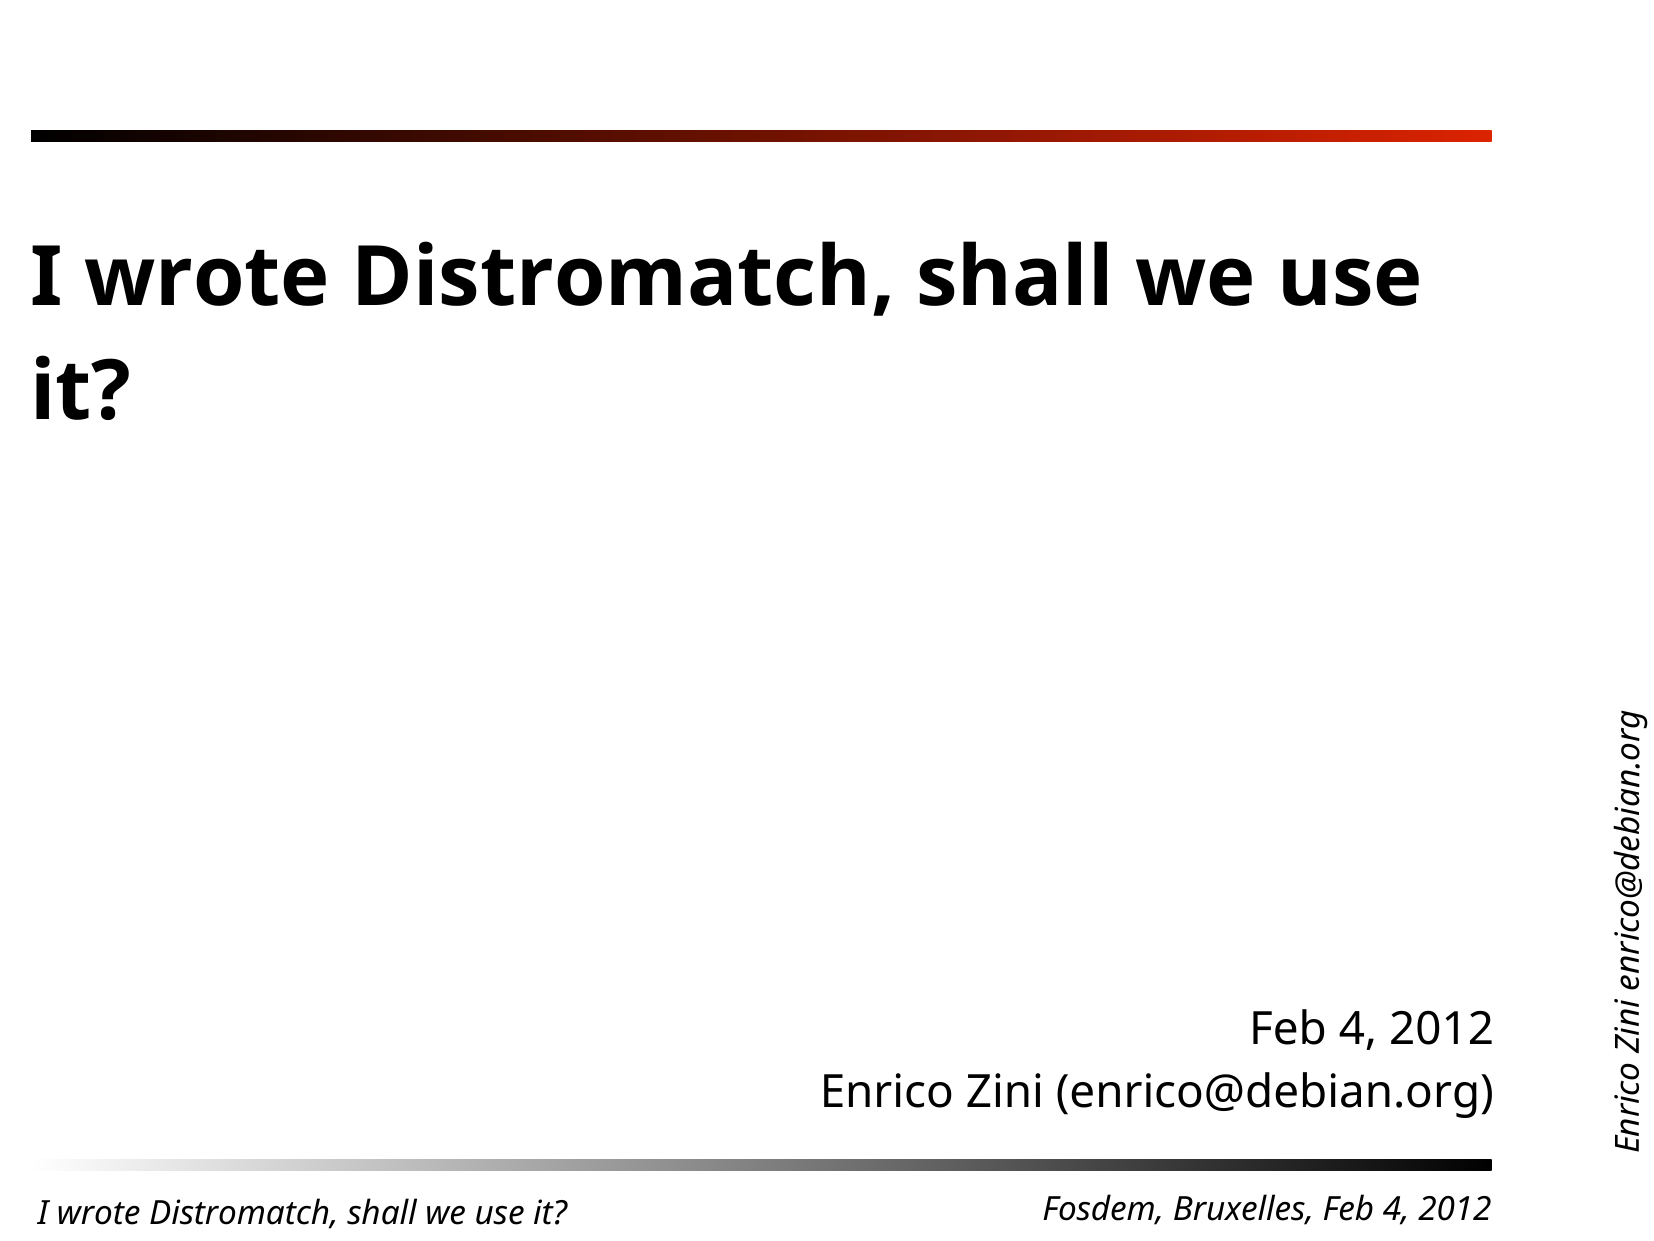

I wrote Distromatch, shall we use it?
Feb 4, 2012
Enrico Zini (enrico@debian.org)